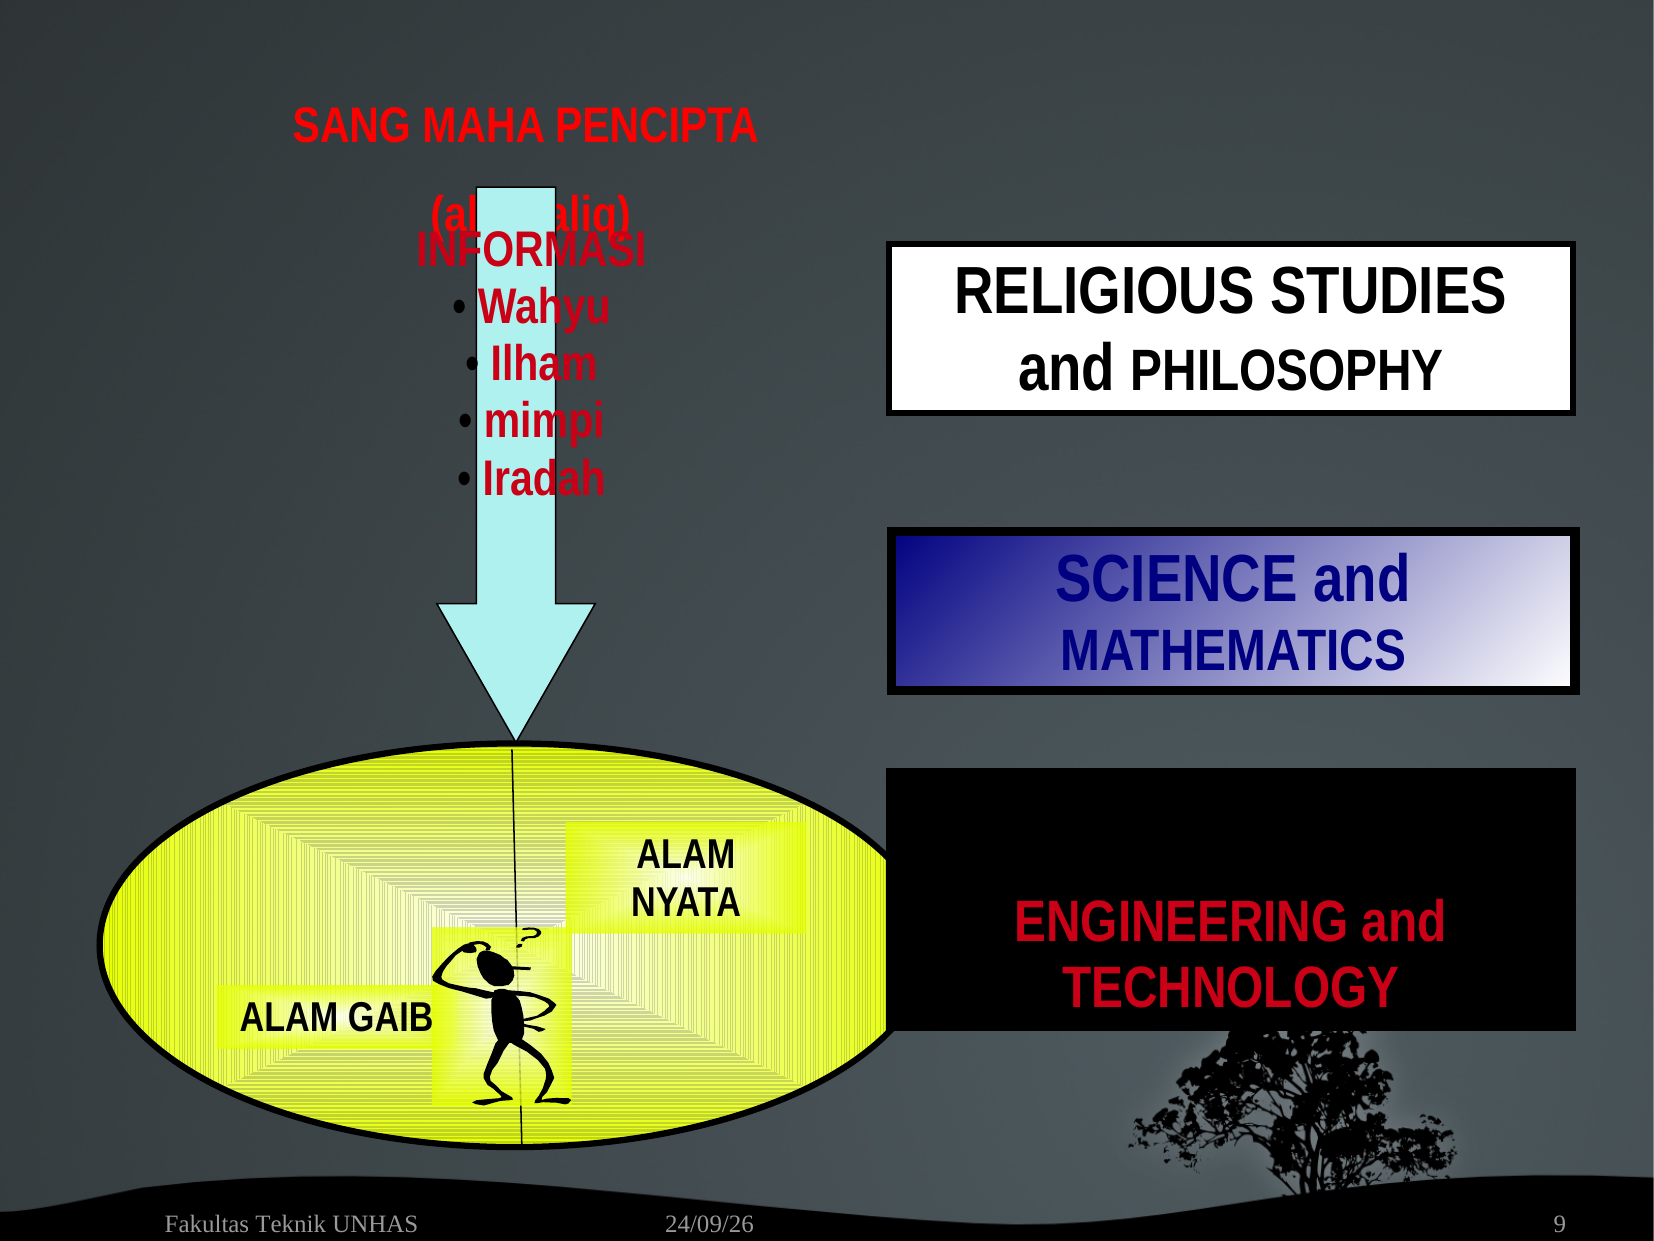

SANG MAHA PENCIPTA
(al-Khaliq)
INFORMASI
 Wahyu
 Ilham
 mimpi
 Iradah
RELIGIOUS STUDIES and PHILOSOPHY
SCIENCE and MATHEMATICS
ALAM NYATA
ALAM GAIB
ENGINEERING and TECHNOLOGY
Fakultas Teknik UNHAS
9